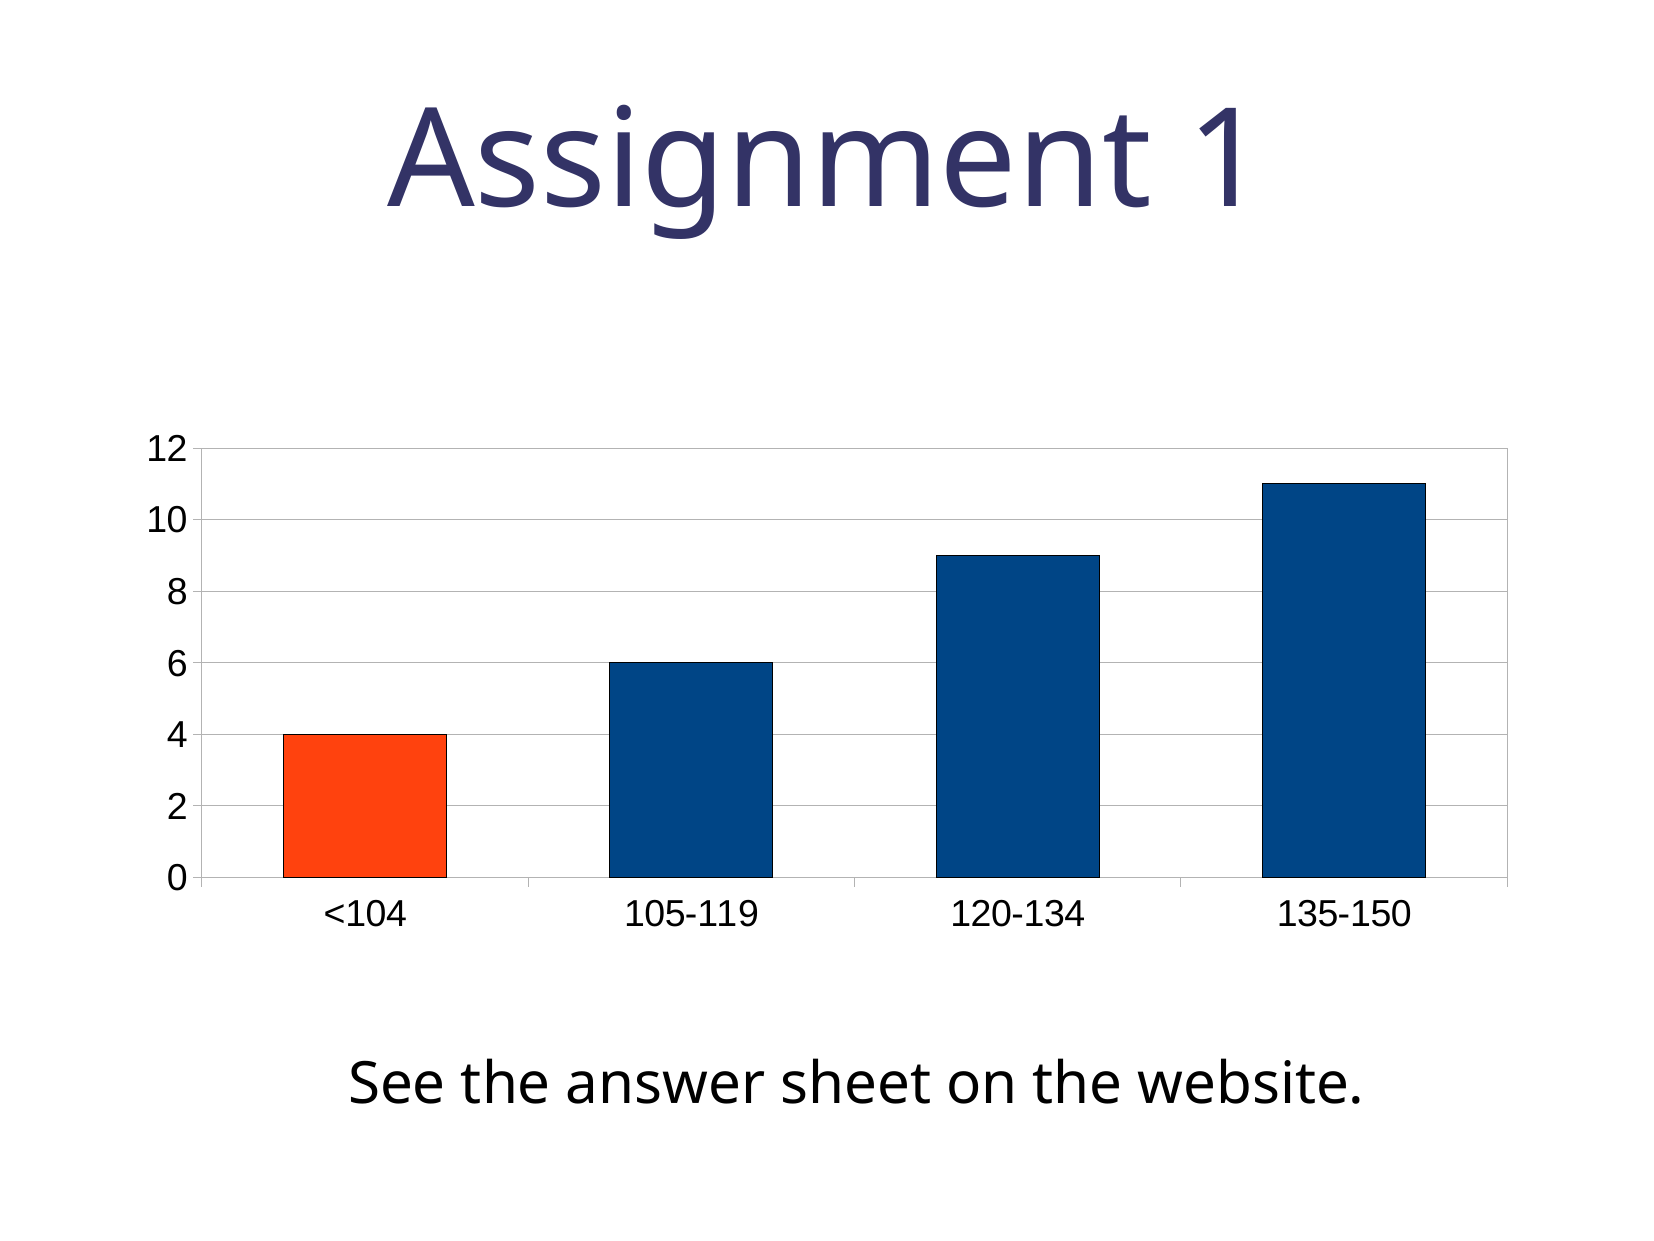

# Assignment 1
### Chart
| Category | Column E |
|---|---|
| <104 | 4.0 |
| 105-119 | 6.0 |
| 120-134 | 9.0 |
| 135-150 | 11.0 |See the answer sheet on the website.